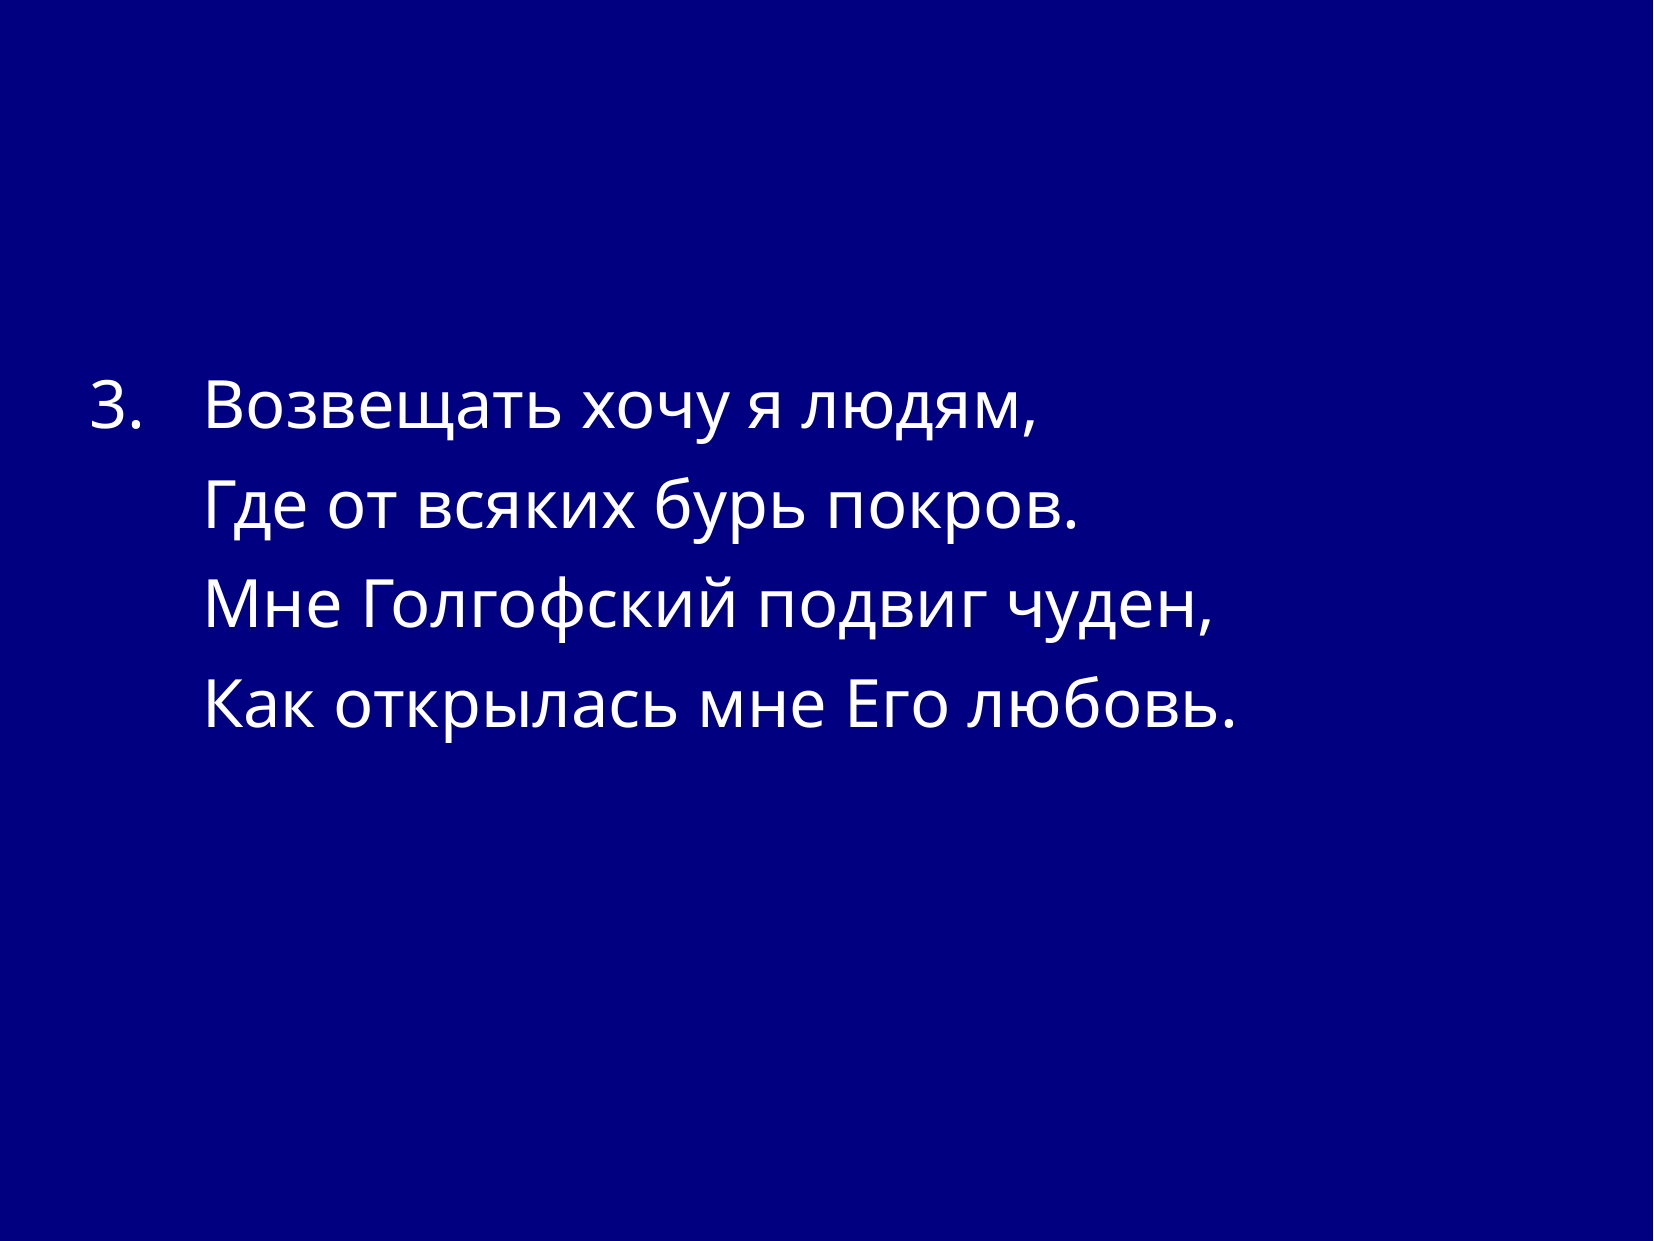

3.	Возвещать хочу я людям,
	Где от всяких бурь покров.
	Мне Голгофский подвиг чуден,
	Как открылась мне Его любовь.